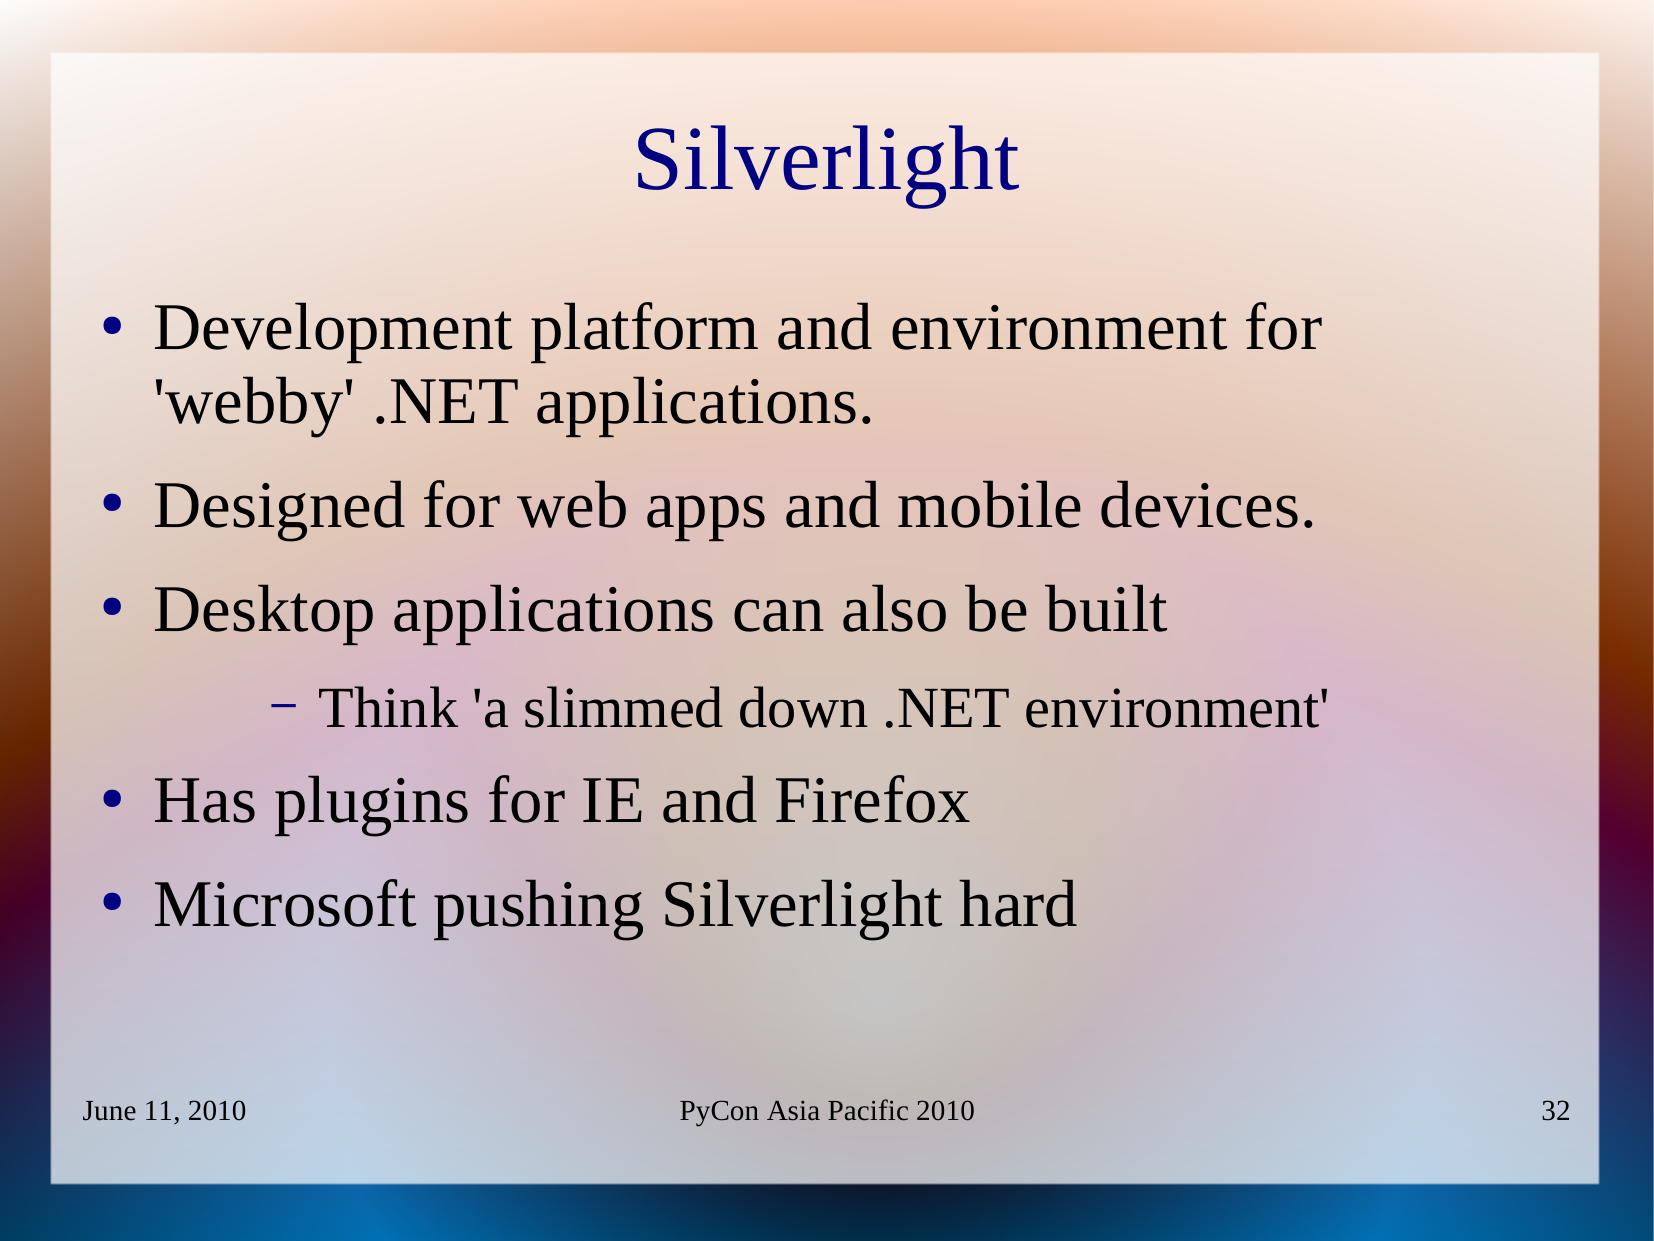

# Silverlight
Development platform and environment for 'webby' .NET applications.
Designed for web apps and mobile devices.
Desktop applications can also be built
Think 'a slimmed down .NET environment'
Has plugins for IE and Firefox
Microsoft pushing Silverlight hard
June 11, 2010
PyCon Asia Pacific 2010
32